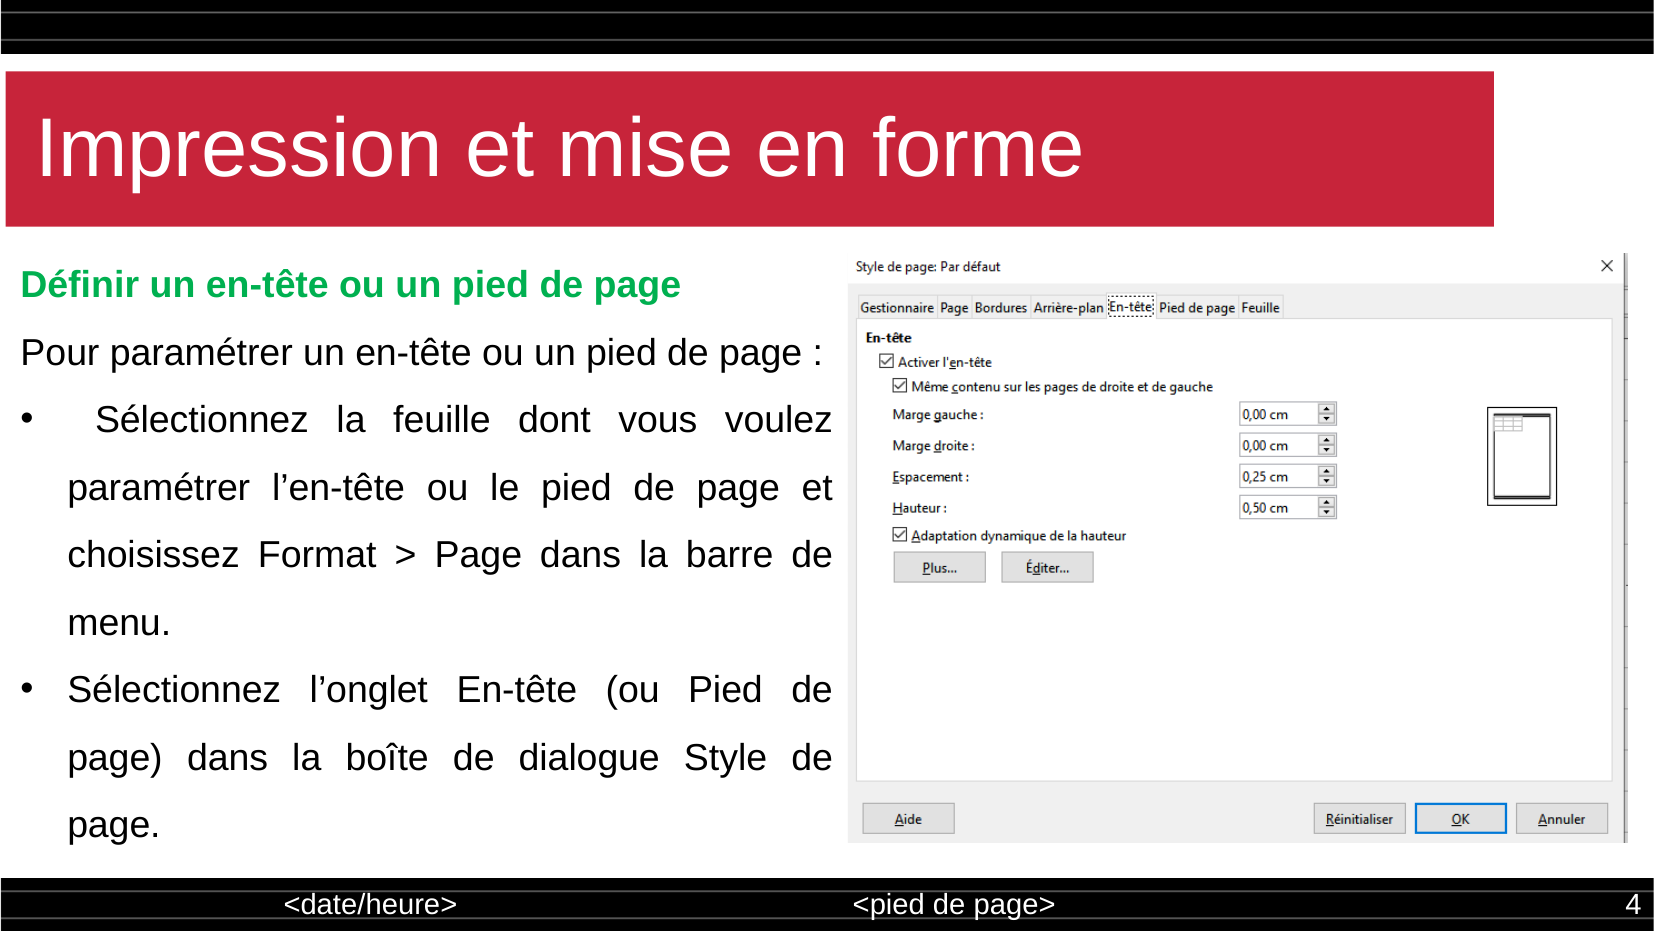

Impression et mise en forme
Définir un en-tête ou un pied de page
Pour paramétrer un en-tête ou un pied de page :
 Sélectionnez la feuille dont vous voulez paramétrer l’en-tête ou le pied de page et choisissez Format > Page dans la barre de menu.
Sélectionnez l’onglet En-tête (ou Pied de page) dans la boîte de dialogue Style de page.